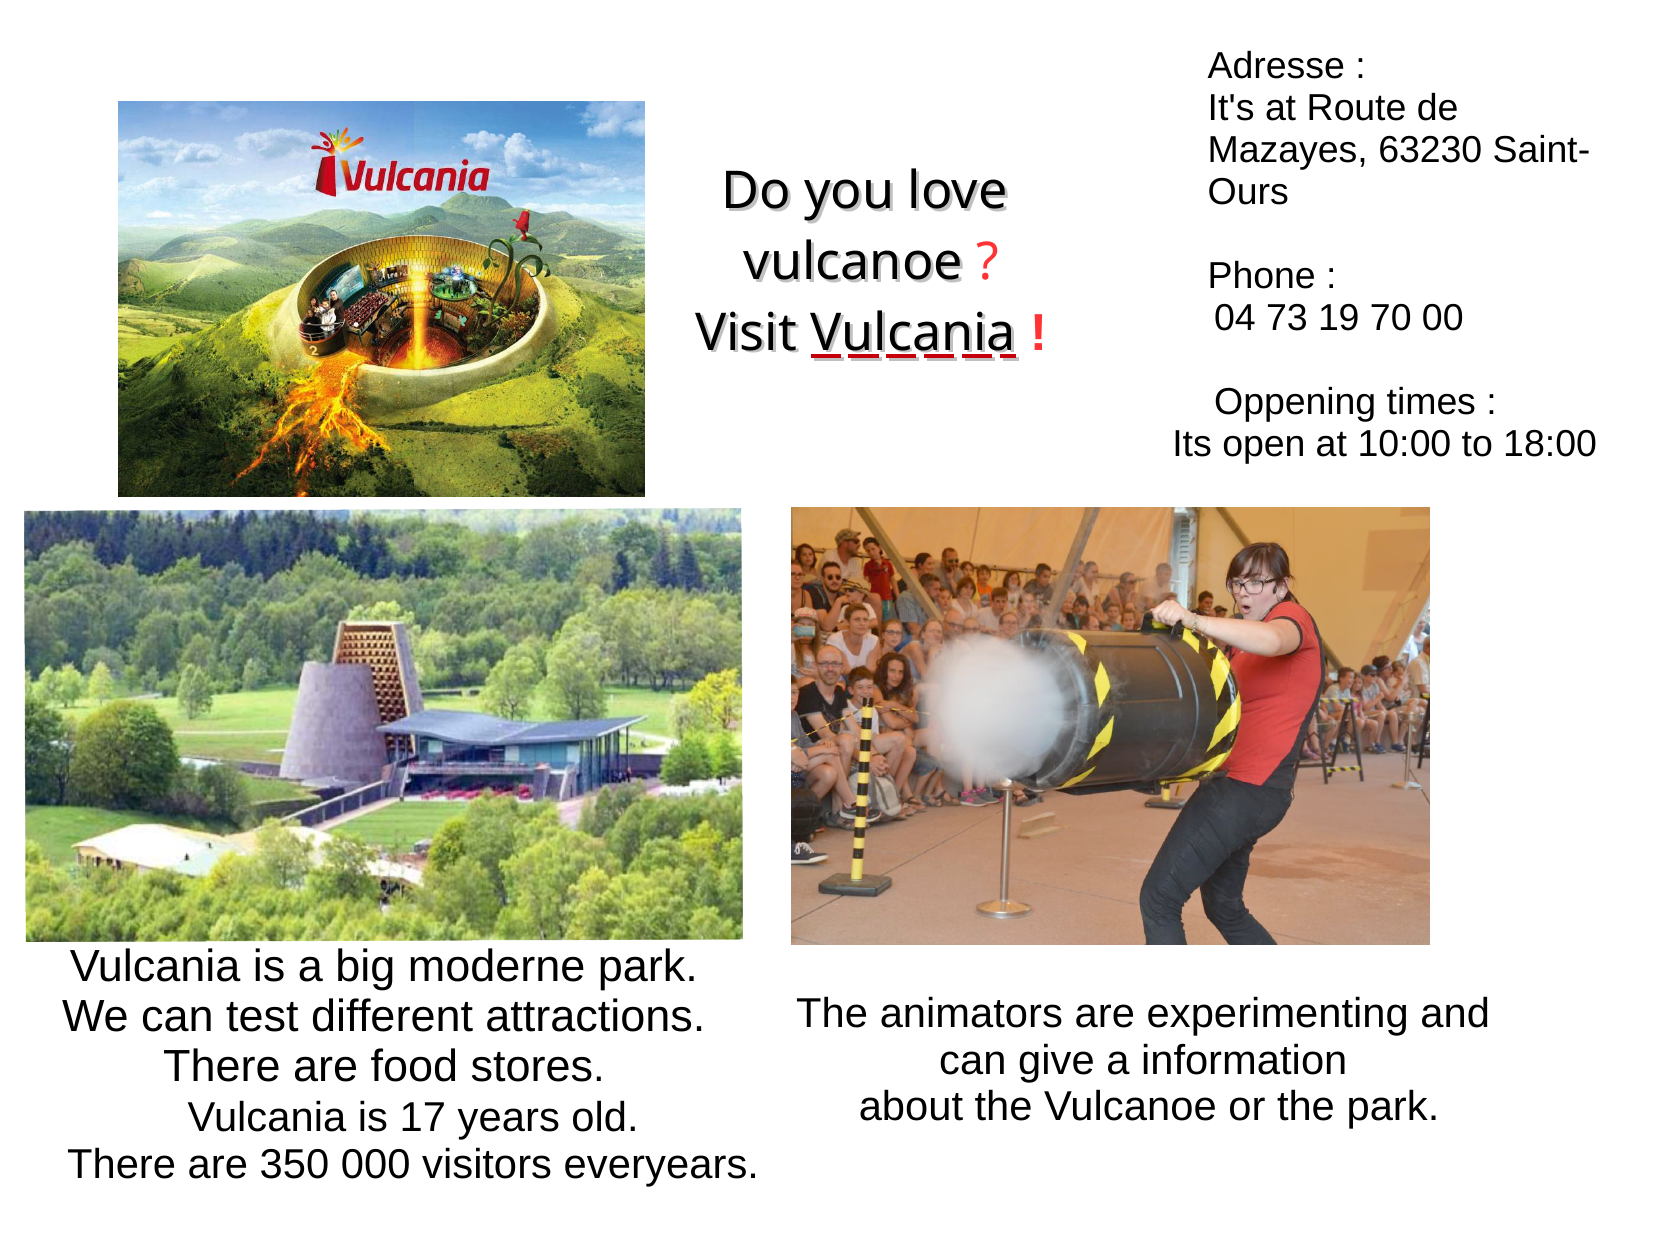

Adresse :
It's at Route de Mazayes, 63230 Saint-Ours
Phone :
 04 73 19 70 00
 Oppening times :
Its open at 10:00 to 18:00
Do you love
vulcanoe ?
Visit Vulcania !
Vulcania is a big moderne park.
We can test different attractions.
There are food stores.
The animators are experimenting and
can give a information
about the Vulcanoe or the park.
Vulcania is 17 years old.
There are 350 000 visitors everyears.